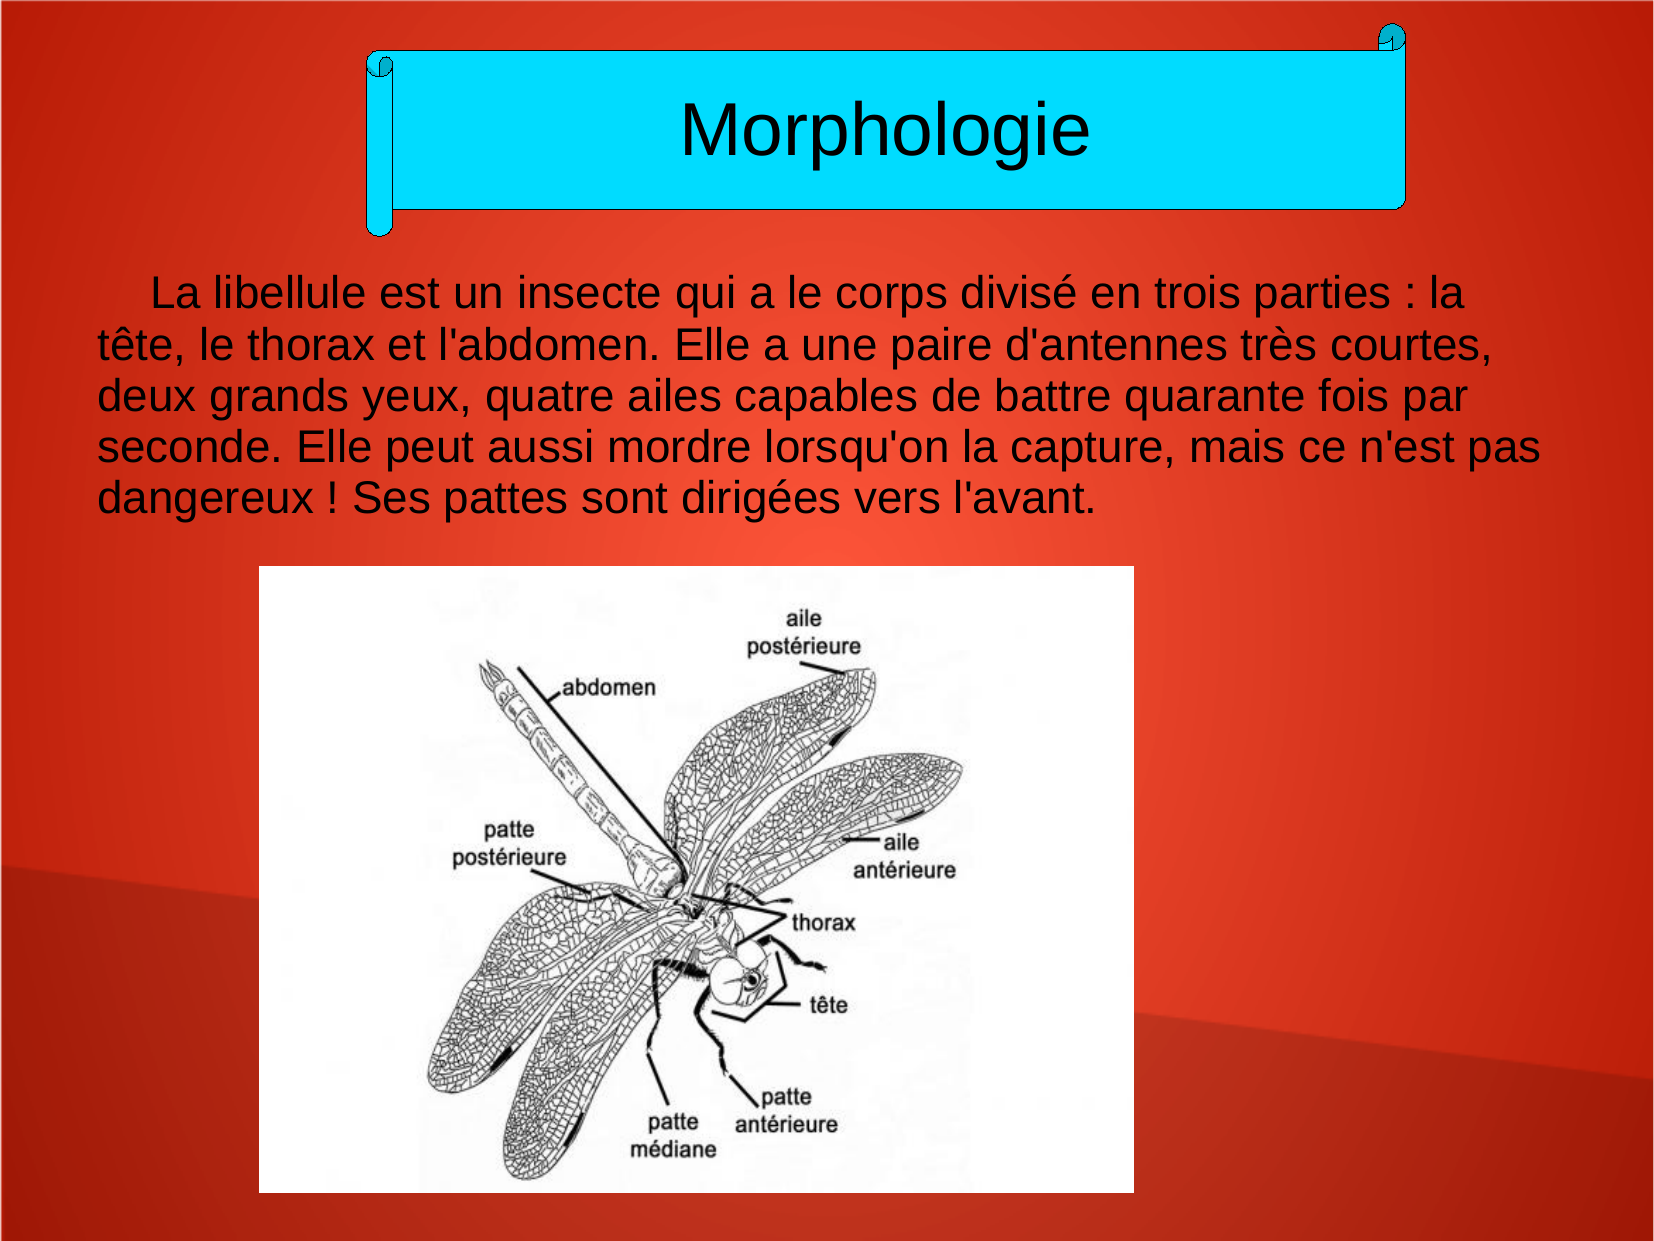

Morphologie
 La libellule est un insecte qui a le corps divisé en trois parties : la tête, le thorax et l'abdomen. Elle a une paire d'antennes très courtes, deux grands yeux, quatre ailes capables de battre quarante fois par seconde. Elle peut aussi mordre lorsqu'on la capture, mais ce n'est pas dangereux ! Ses pattes sont dirigées vers l'avant.